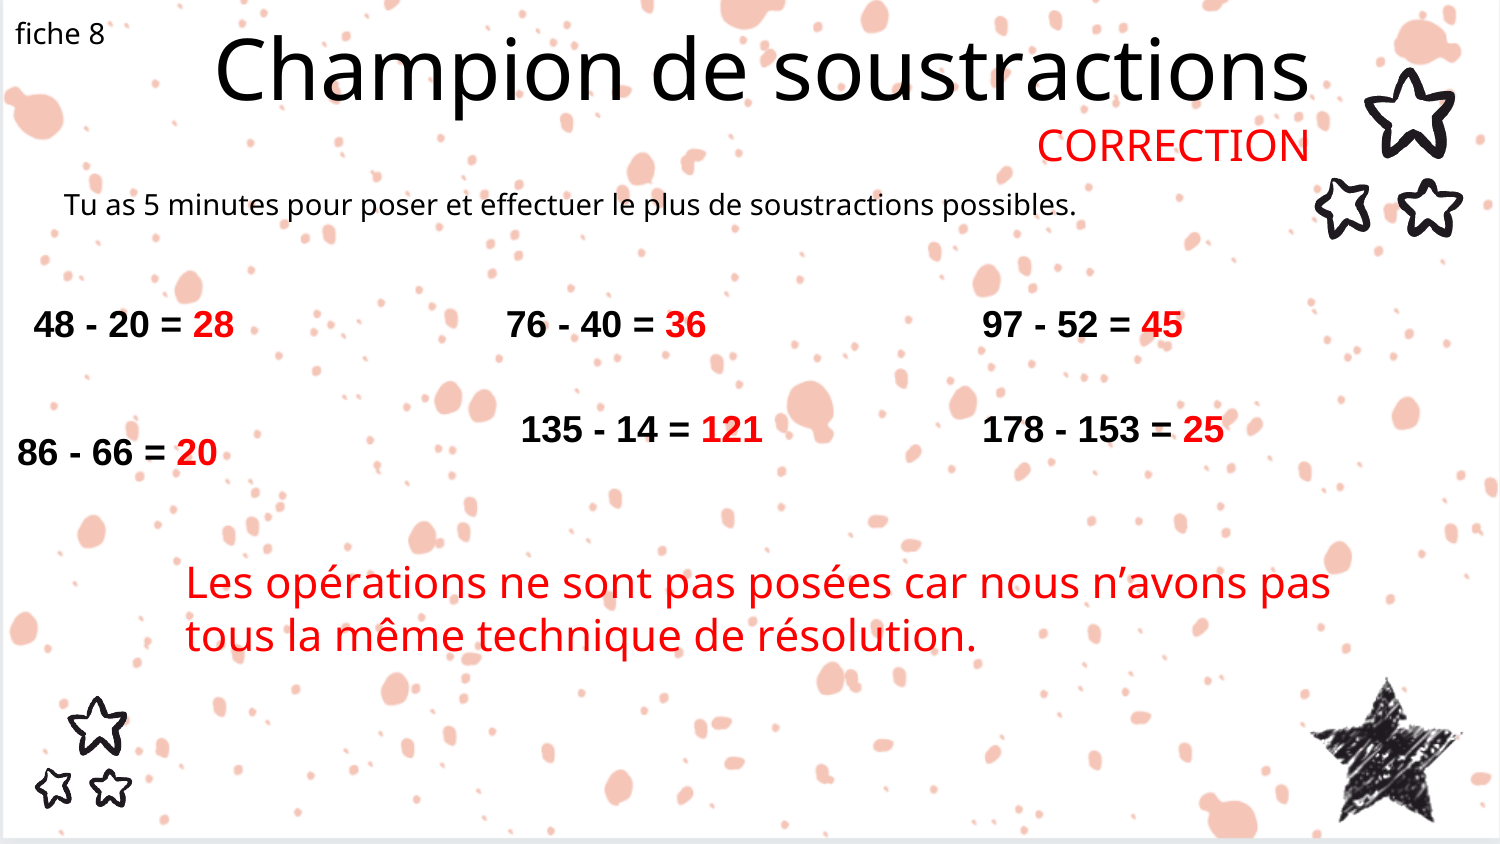

fiche 8
Champion de soustractions
CORRECTION
Tu as 5 minutes pour poser et effectuer le plus de soustractions possibles.
 48 - 20 = 28
76 - 40 = 36
97 - 52 = 45
135 - 14 = 121
178 - 153 = 25
86 - 66 = 20
Les opérations ne sont pas posées car nous n’avons pas tous la même technique de résolution.